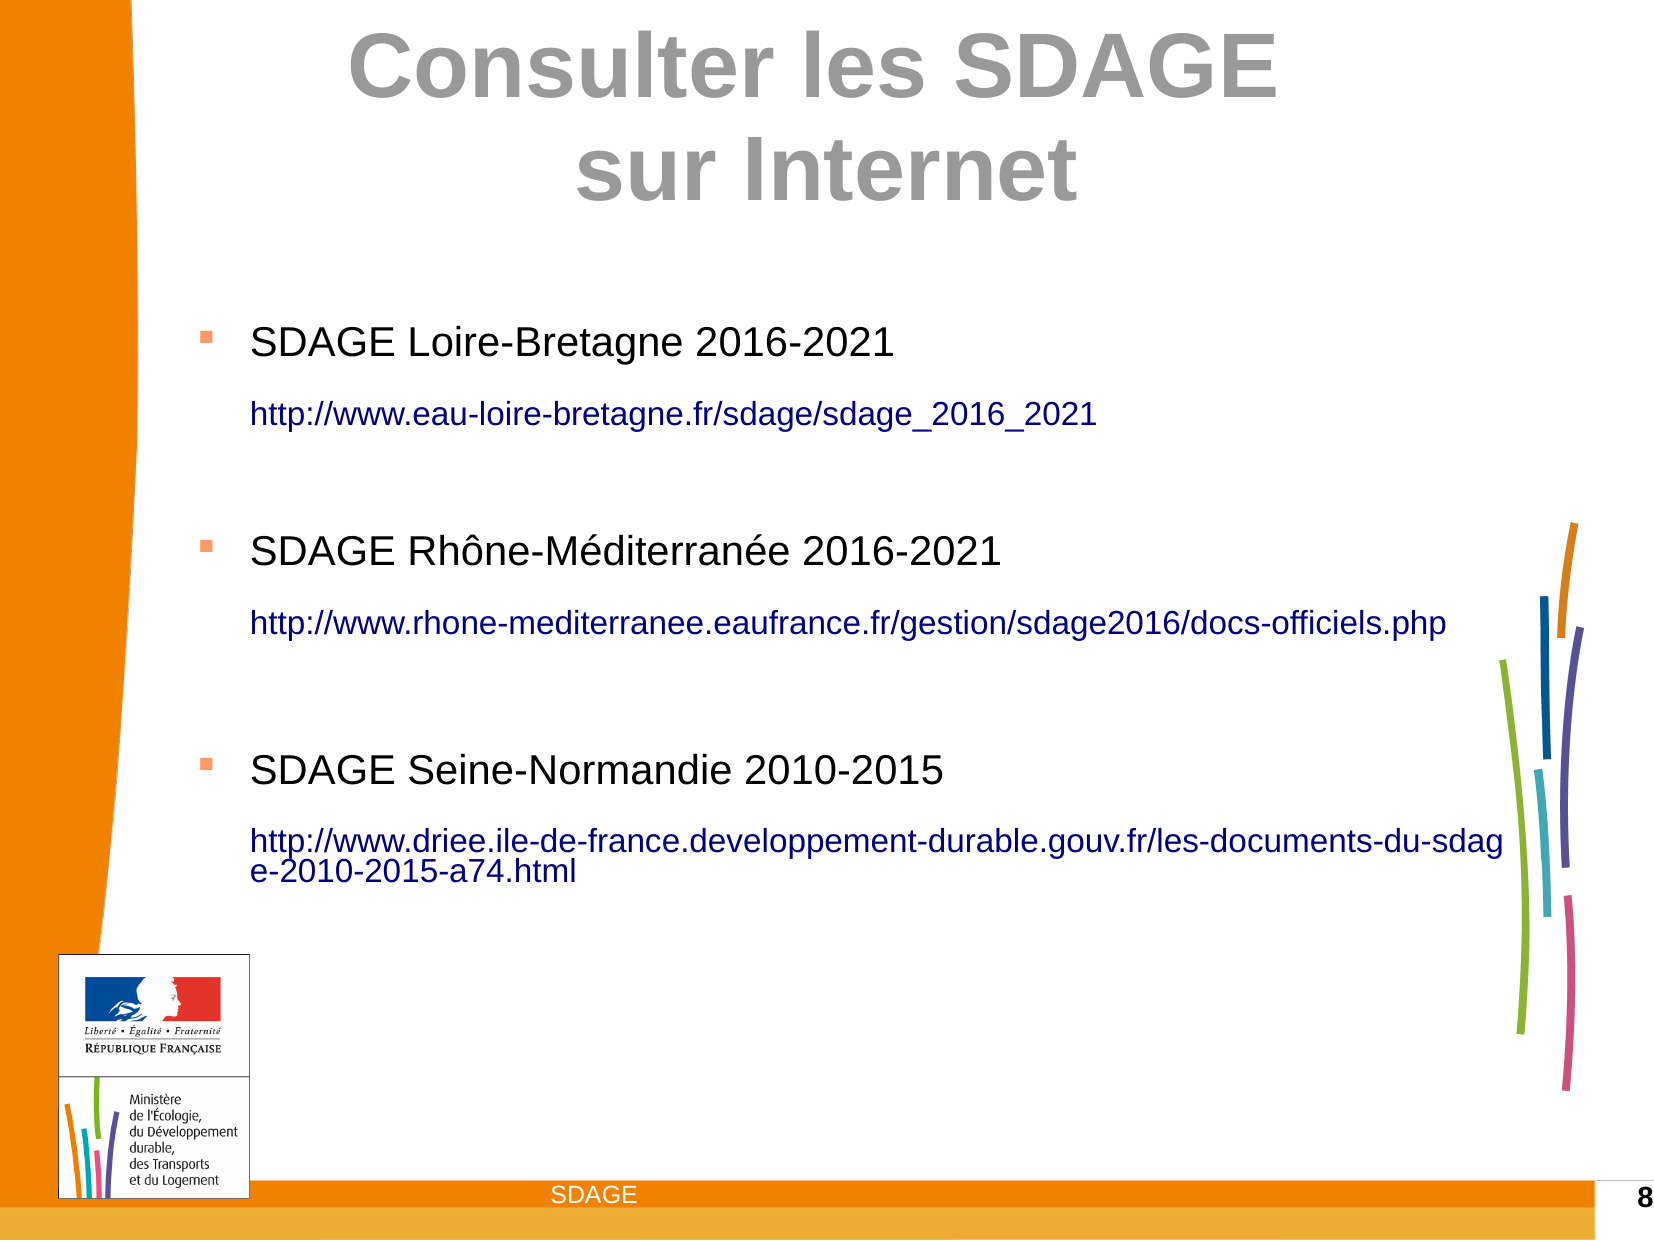

# Consulter les SDAGE sur Internet
SDAGE Loire-Bretagne 2016-2021
http://www.eau-loire-bretagne.fr/sdage/sdage_2016_2021
SDAGE Rhône-Méditerranée 2016-2021
http://www.rhone-mediterranee.eaufrance.fr/gestion/sdage2016/docs-officiels.php
SDAGE Seine-Normandie 2010-2015
http://www.driee.ile-de-france.developpement-durable.gouv.fr/les-documents-du-sdage-2010-2015-a74.html
avril 2019
SDAGE
8